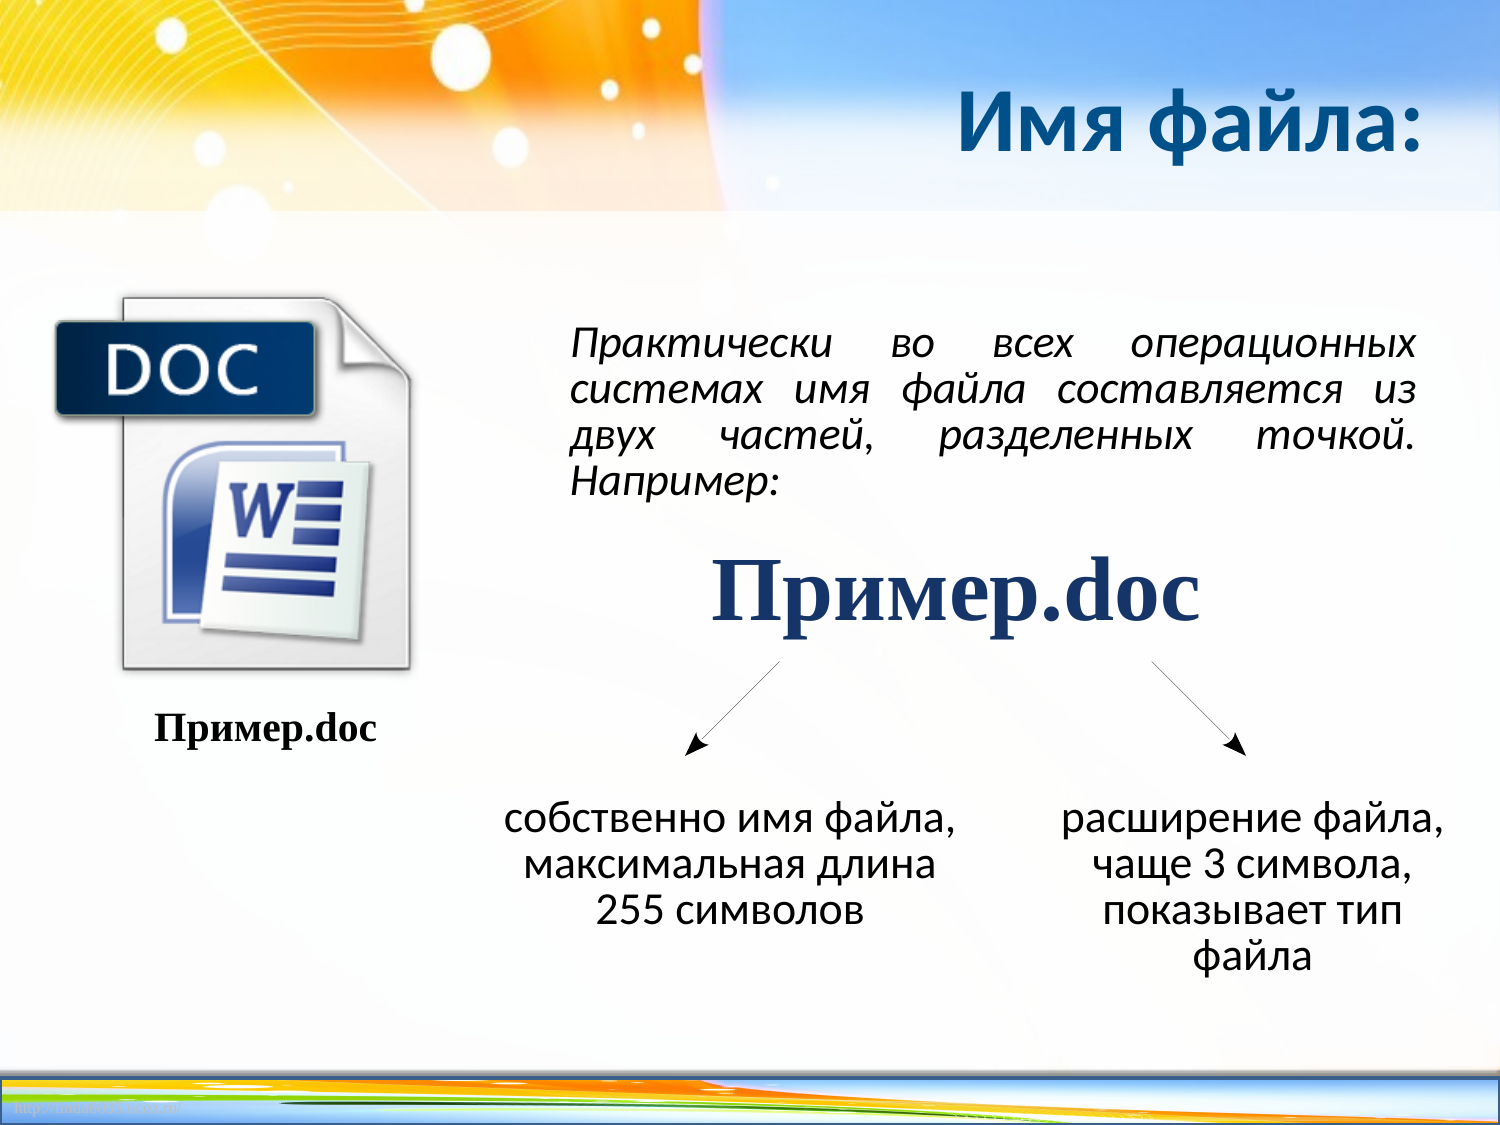

# Имя файла:
Практически во всех операционных системах имя файла составляется из двух частей, разделенных точкой. Например:
Пример.doc
Пример.doc
собственно имя файла, максимальная длина 255 символов
расширение файла, чаще 3 символа, показывает тип файла